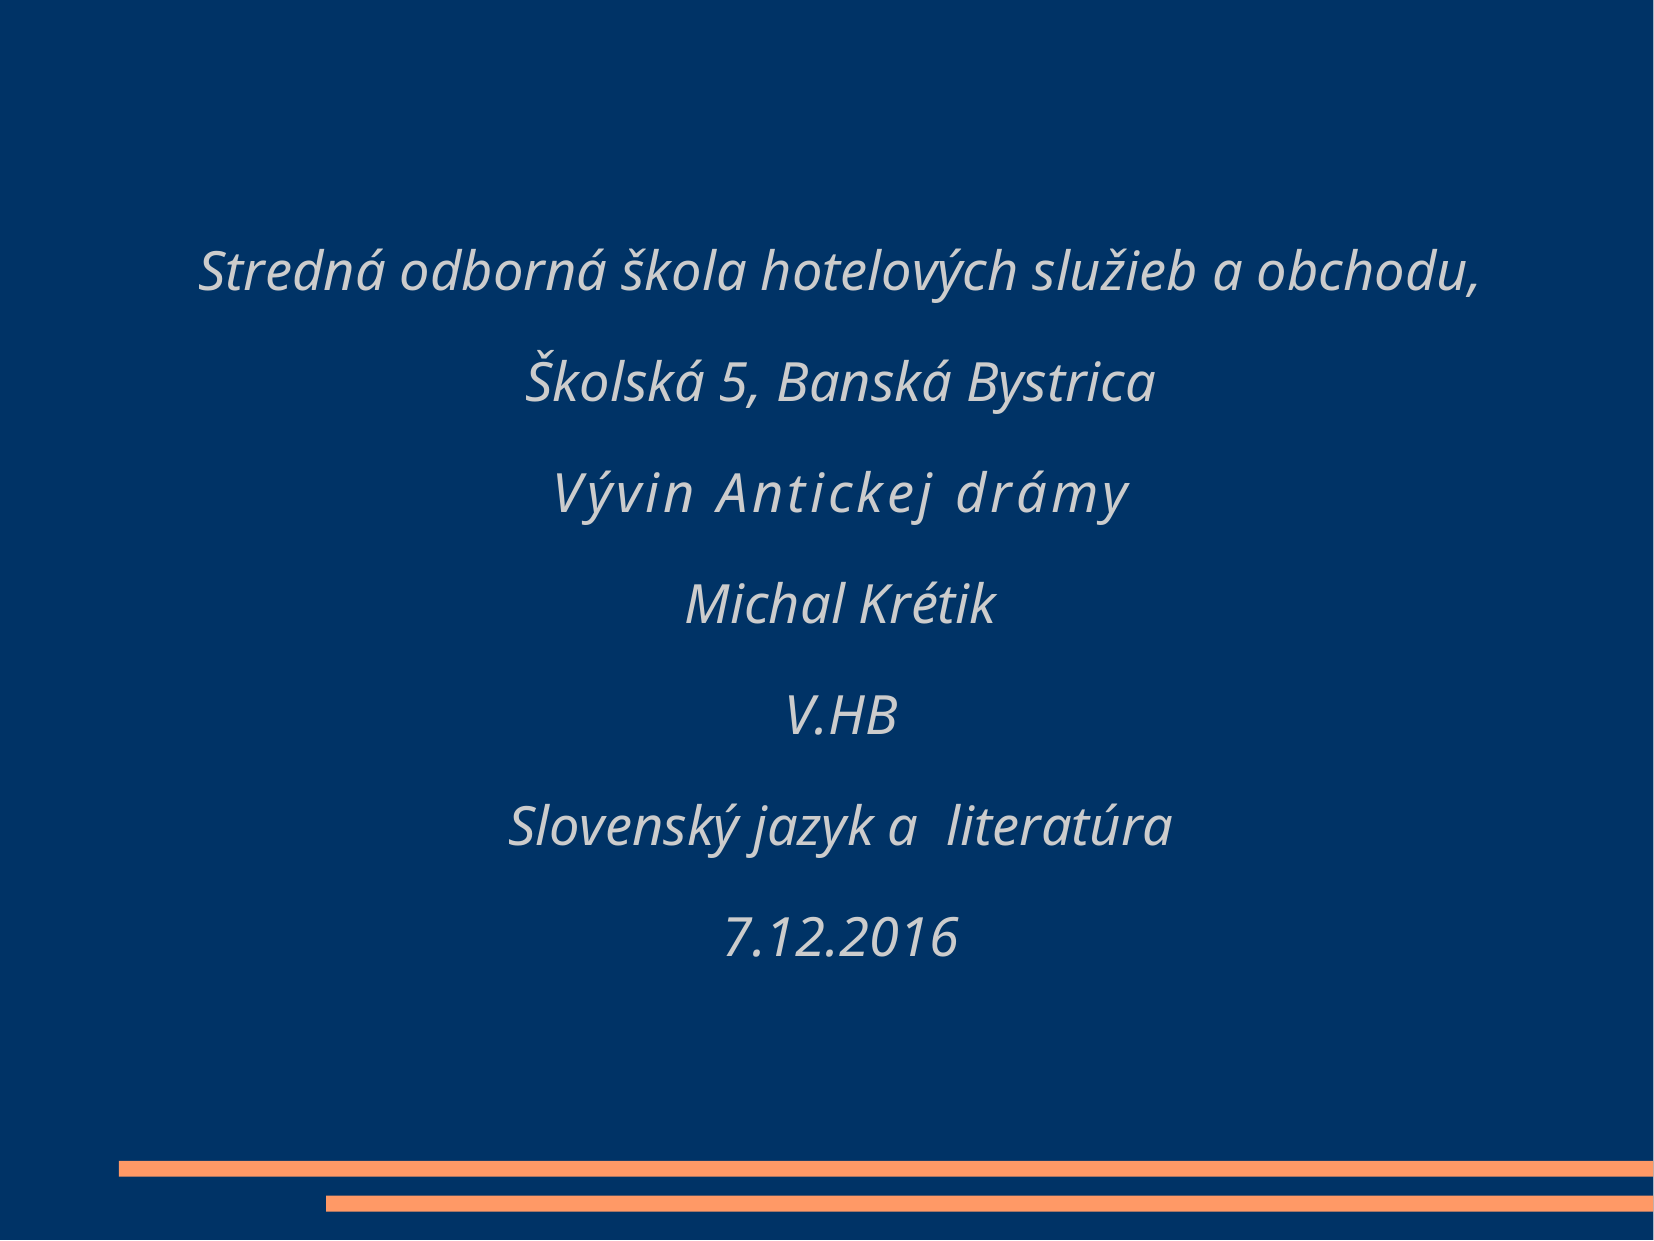

# Stredná odborná škola hotelových služieb a obchodu,
Školská 5, Banská Bystrica
Vývin Antickej drámy
Michal Krétik
V.HB
Slovenský jazyk a  literatúra
7.12.2016